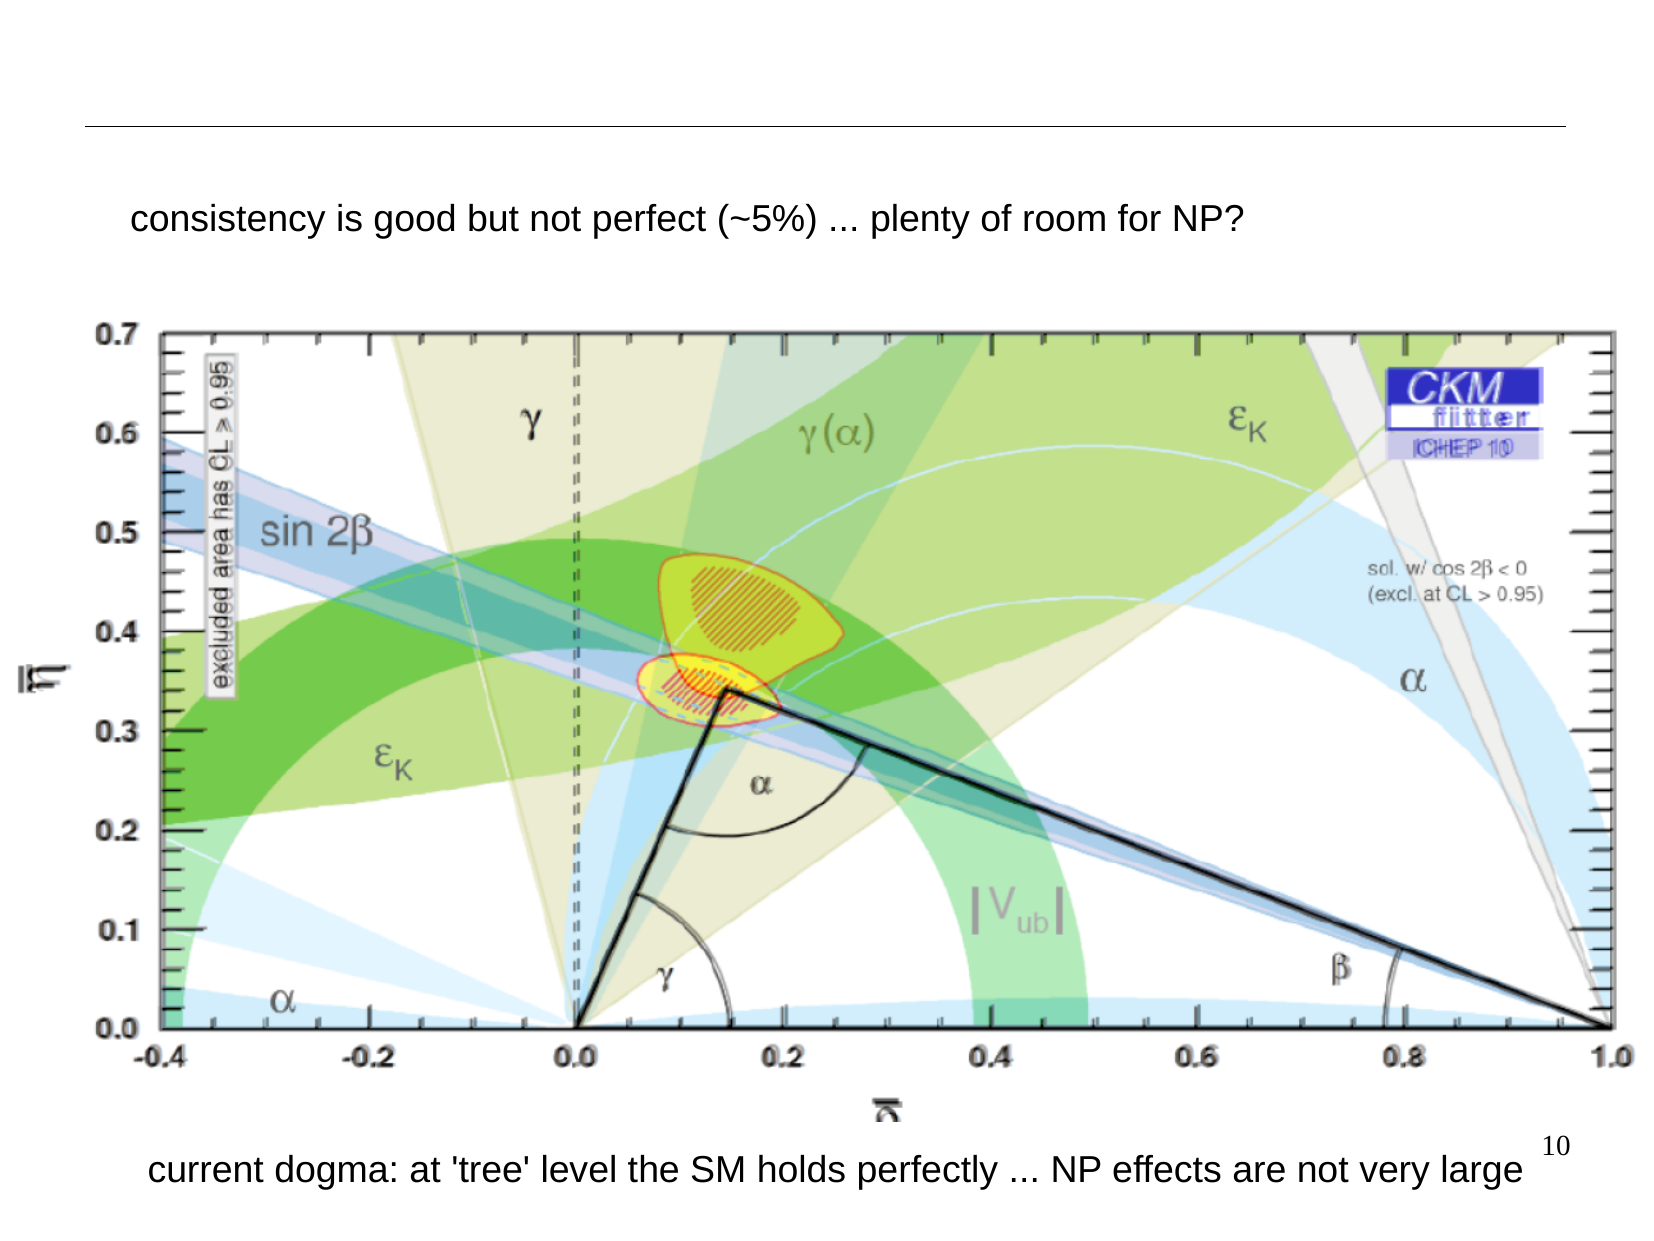

consistency is good but not perfect (~5%) ... plenty of room for NP?
10
current dogma: at 'tree' level the SM holds perfectly ... NP effects are not very large